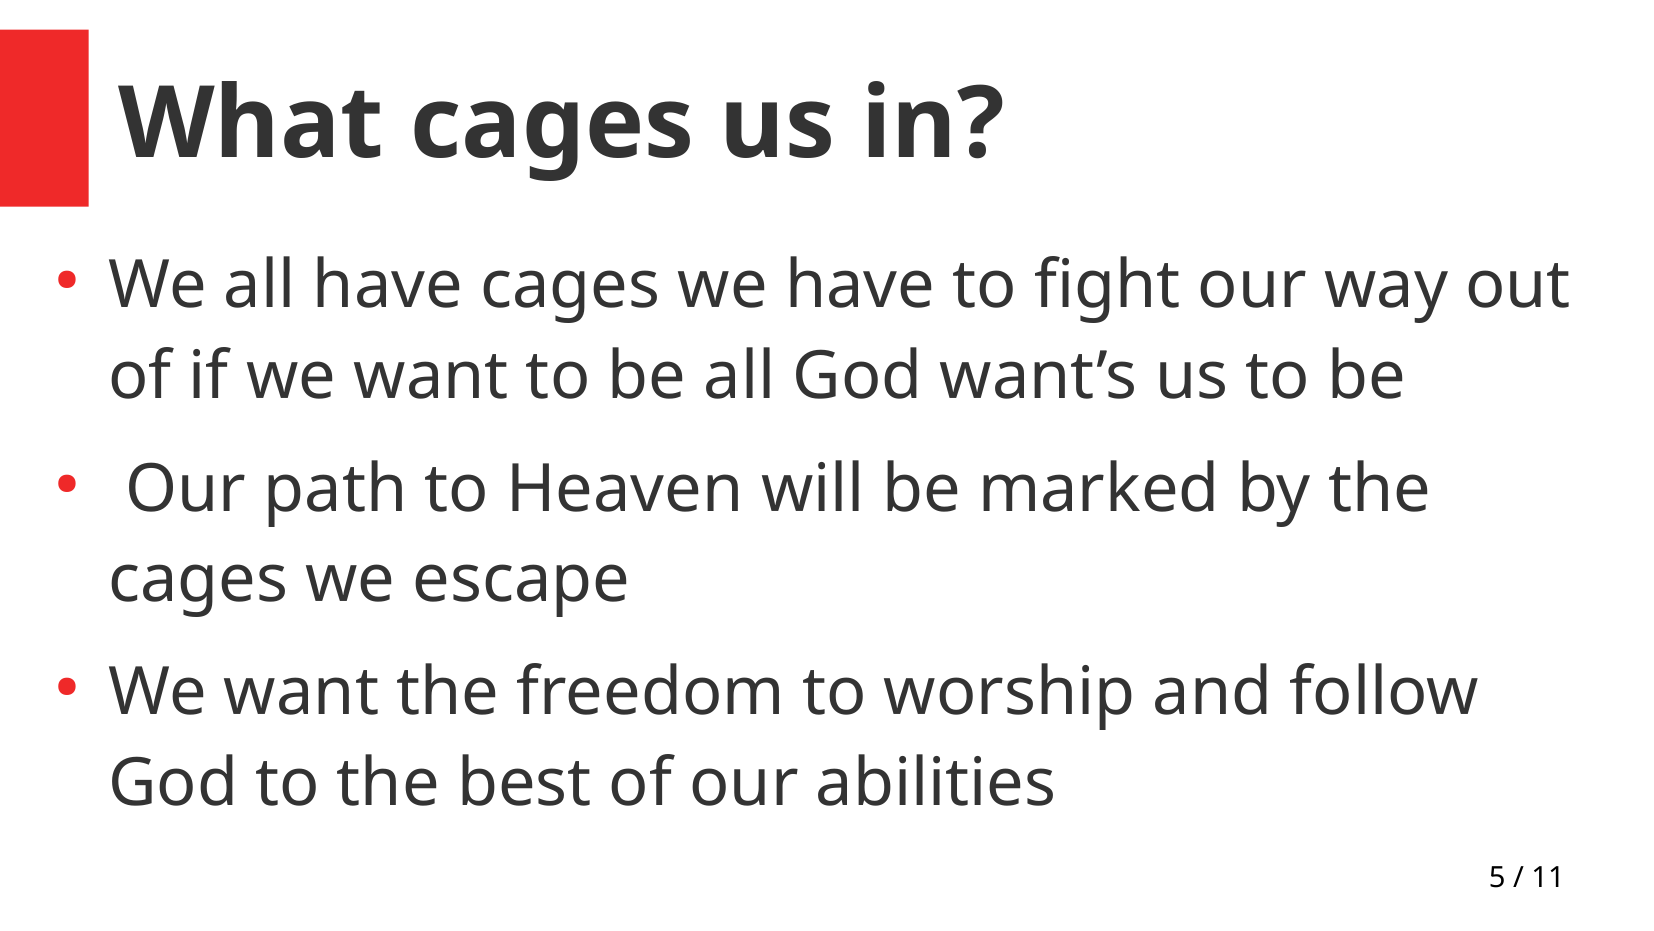

# What cages us in?
We all have cages we have to fight our way out of if we want to be all God want’s us to be
 Our path to Heaven will be marked by the cages we escape
We want the freedom to worship and follow God to the best of our abilities
5